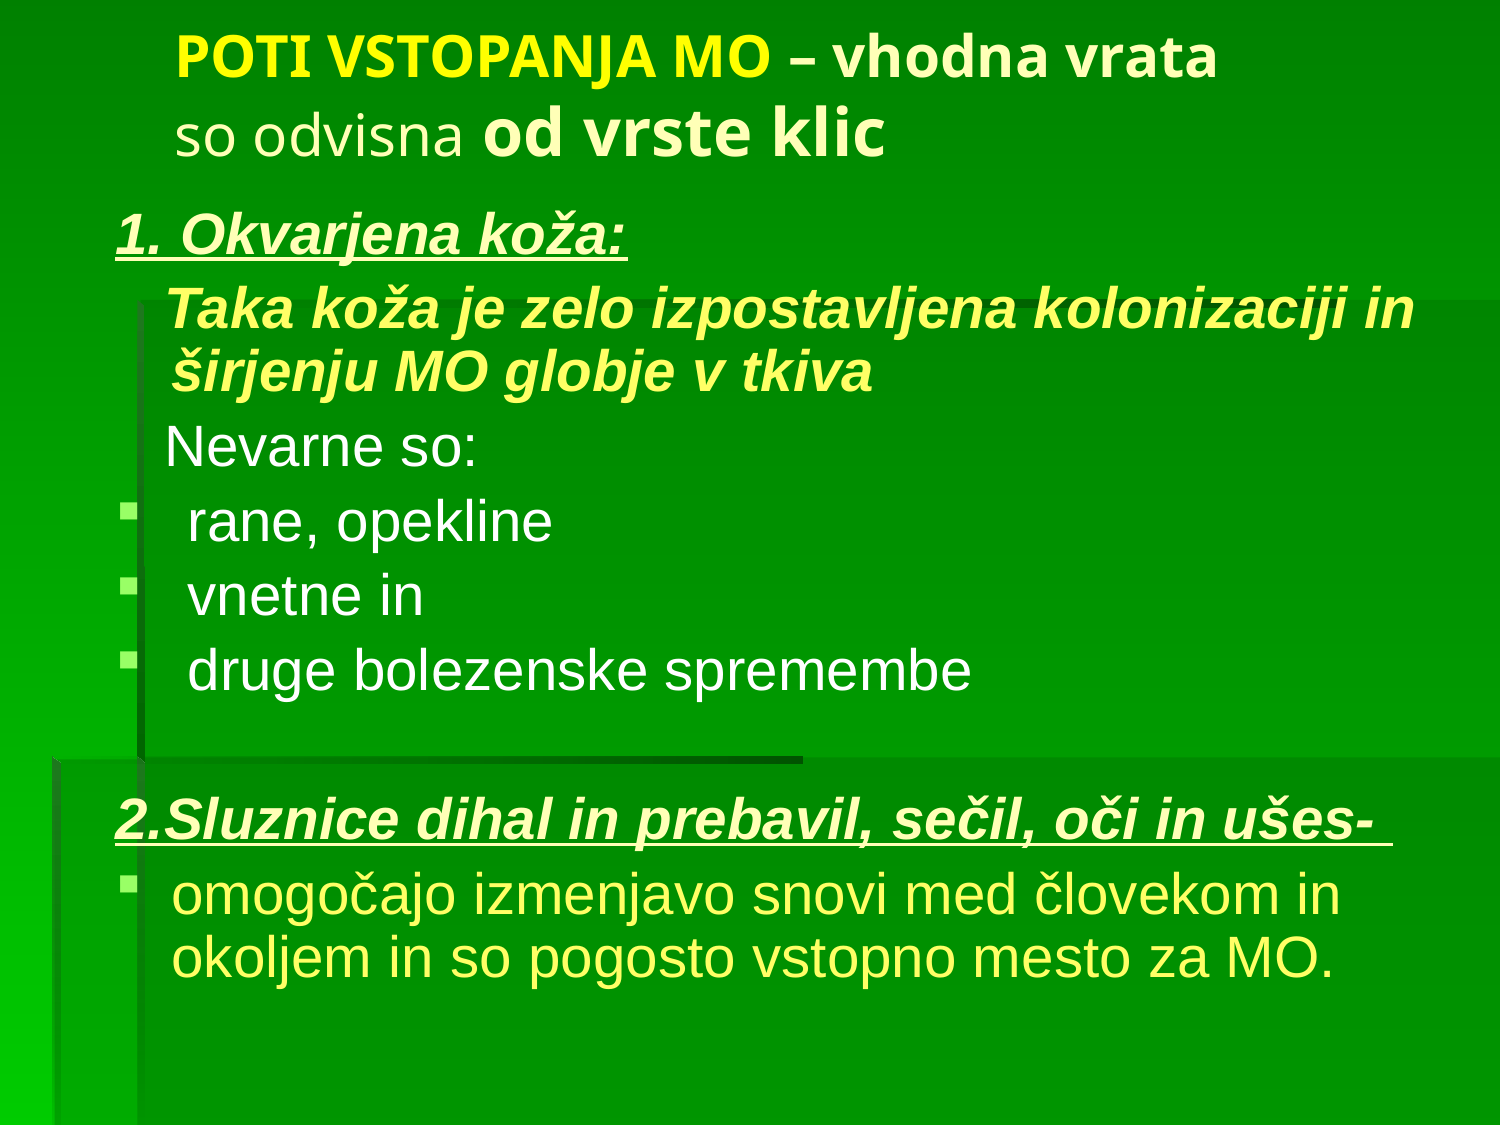

# POTI VSTOPANJA MO – vhodna vrata so odvisna od vrste klic
1. Okvarjena koža:
 Taka koža je zelo izpostavljena kolonizaciji in širjenju MO globje v tkiva
 Nevarne so:
 rane, opekline
 vnetne in
 druge bolezenske spremembe
2.Sluznice dihal in prebavil, sečil, oči in ušes-
omogočajo izmenjavo snovi med človekom in okoljem in so pogosto vstopno mesto za MO.